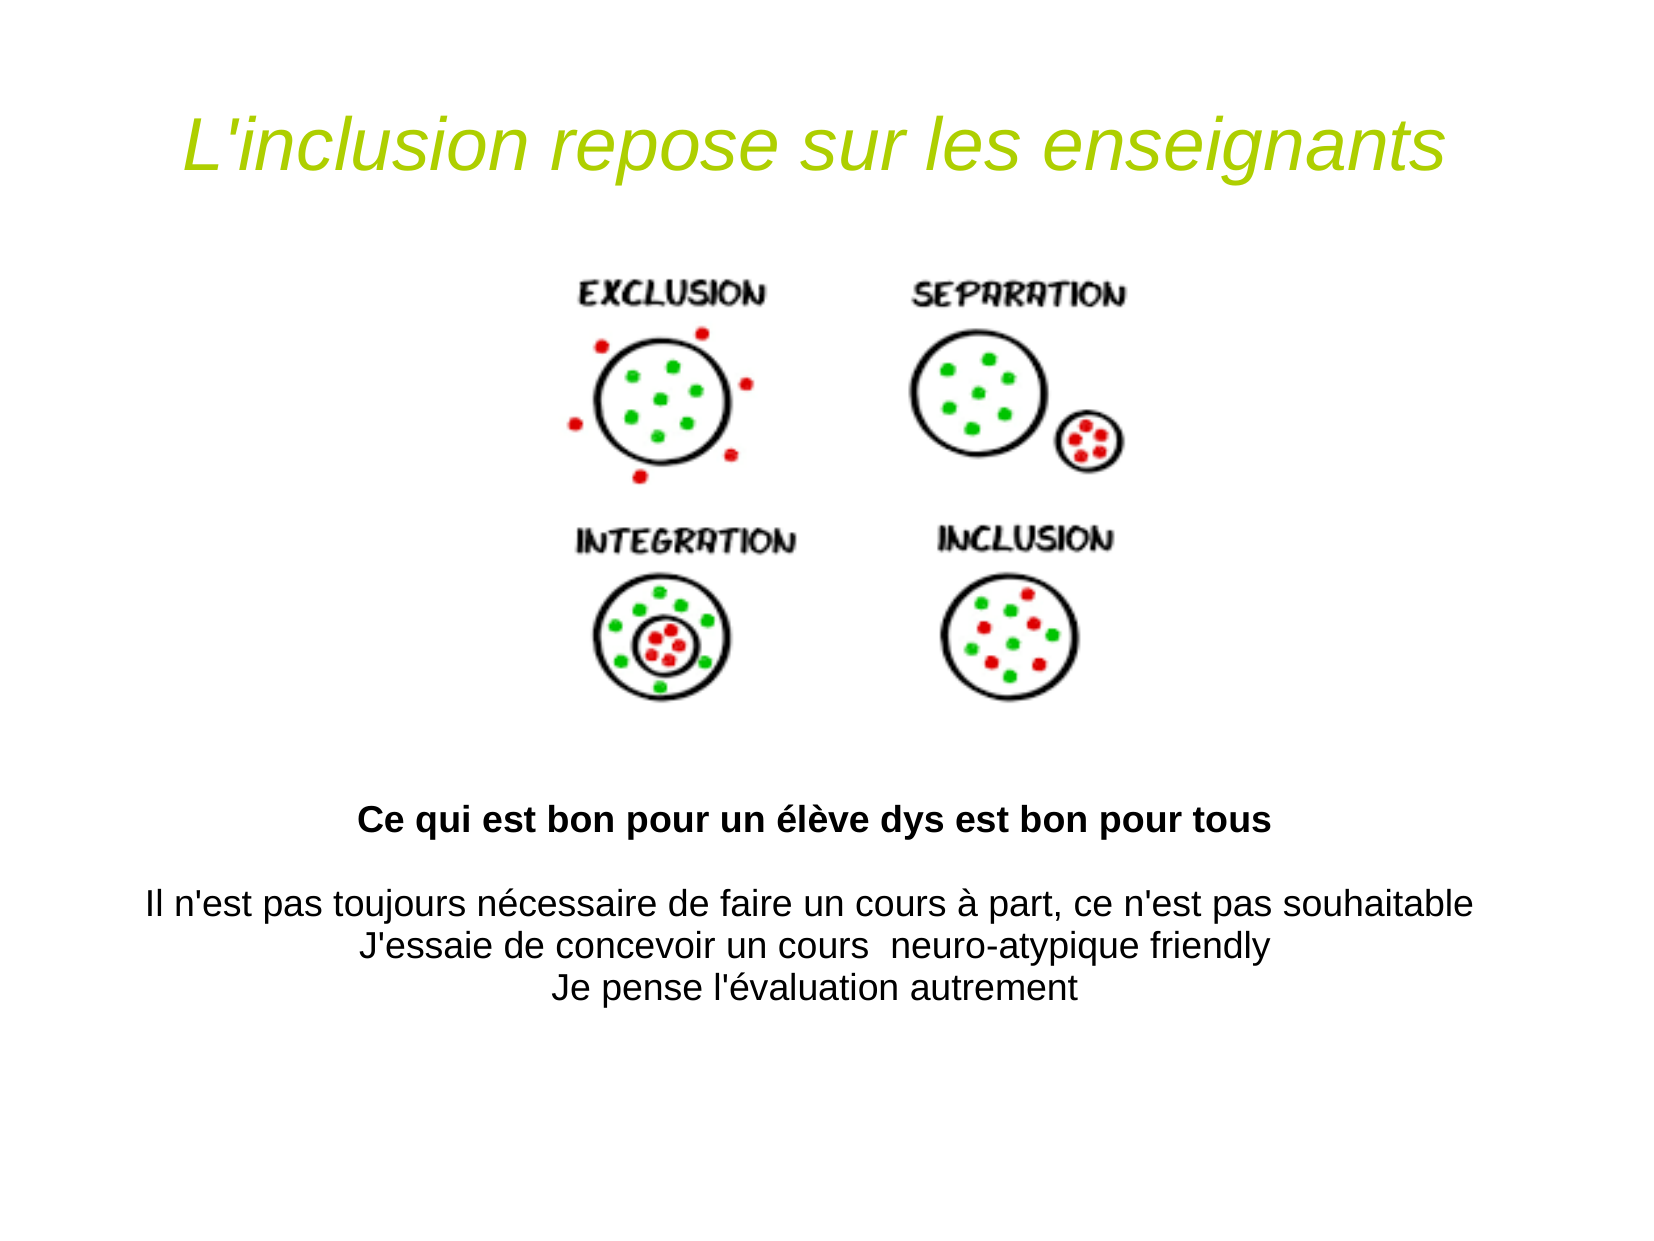

# L'inclusion repose sur les enseignants
Ce qui est bon pour un élève dys est bon pour tous
Il n'est pas toujours nécessaire de faire un cours à part, ce n'est pas souhaitable
J'essaie de concevoir un cours neuro-atypique friendly
Je pense l'évaluation autrement